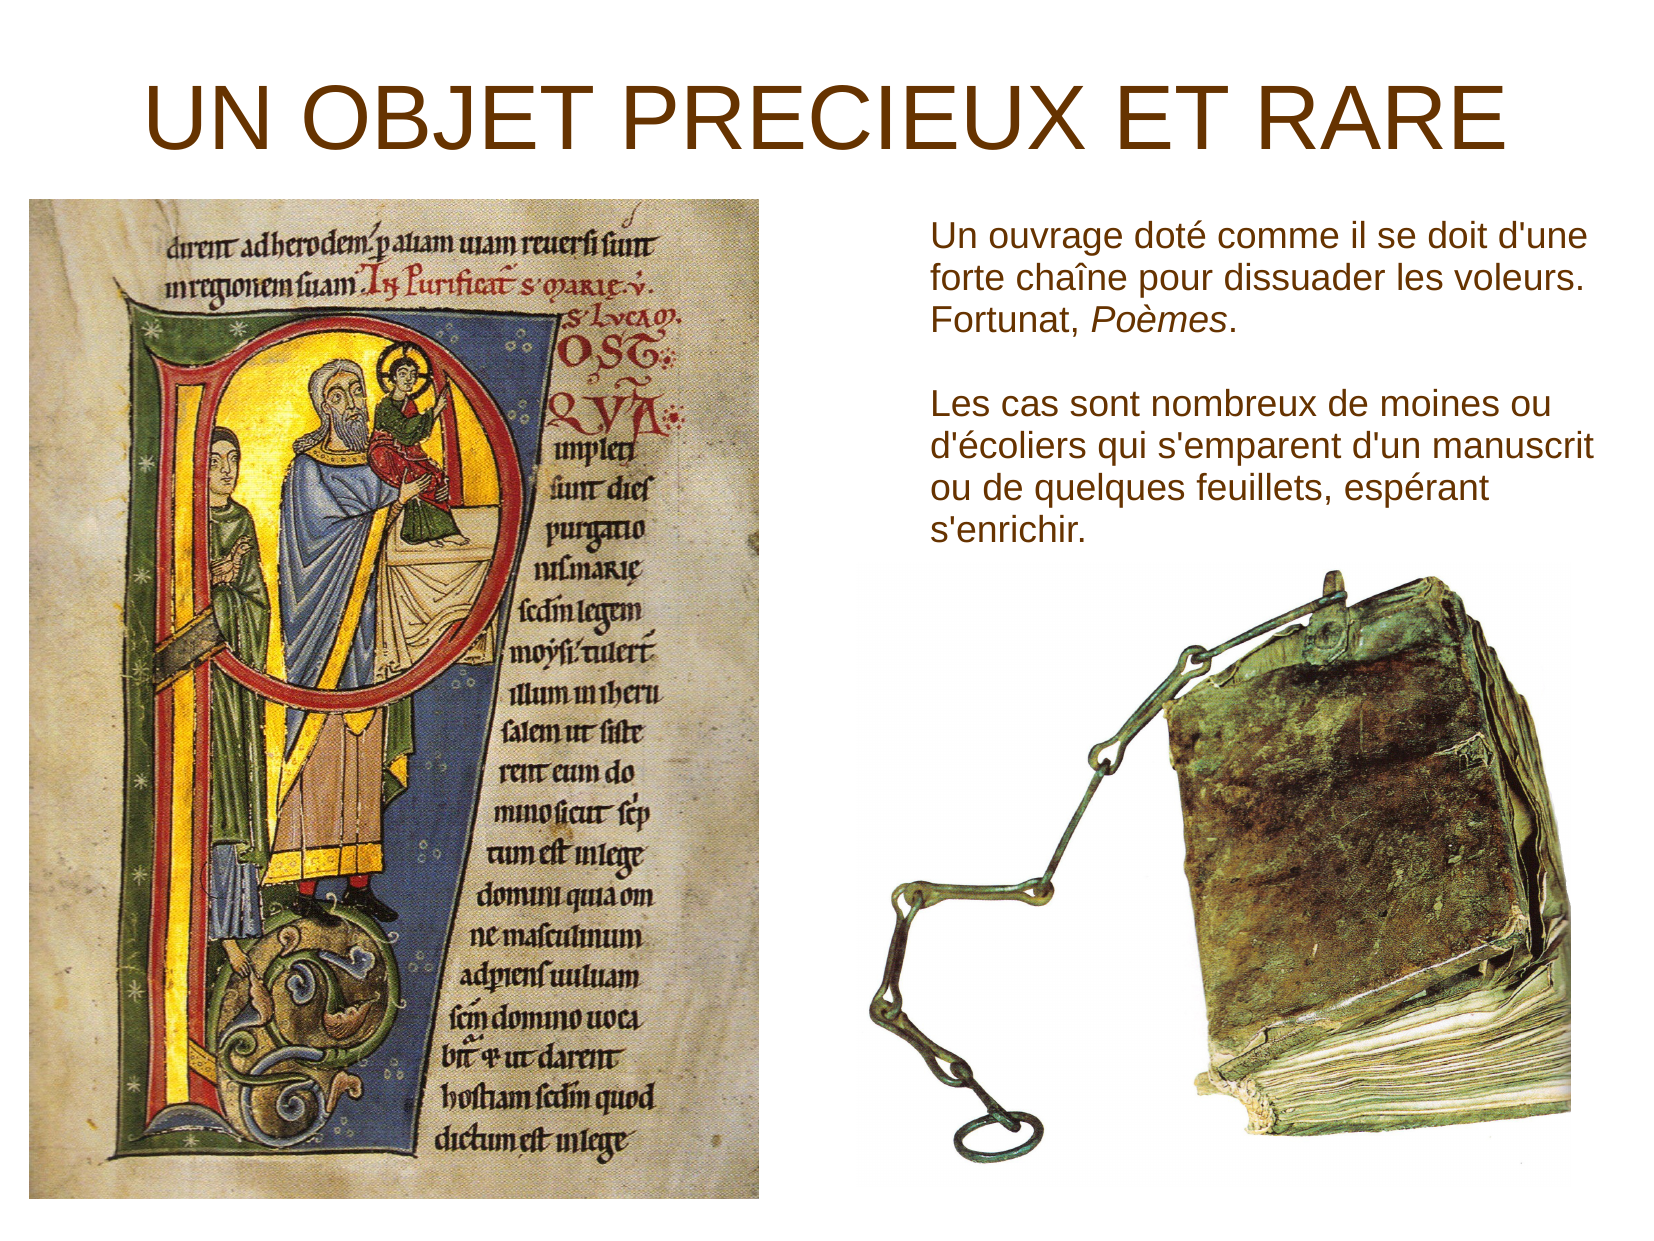

# UN OBJET PRECIEUX ET RARE
Un ouvrage doté comme il se doit d'une
forte chaîne pour dissuader les voleurs.
Fortunat, Poèmes.
Les cas sont nombreux de moines ou
d'écoliers qui s'emparent d'un manuscrit
ou de quelques feuillets, espérant
s'enrichir.